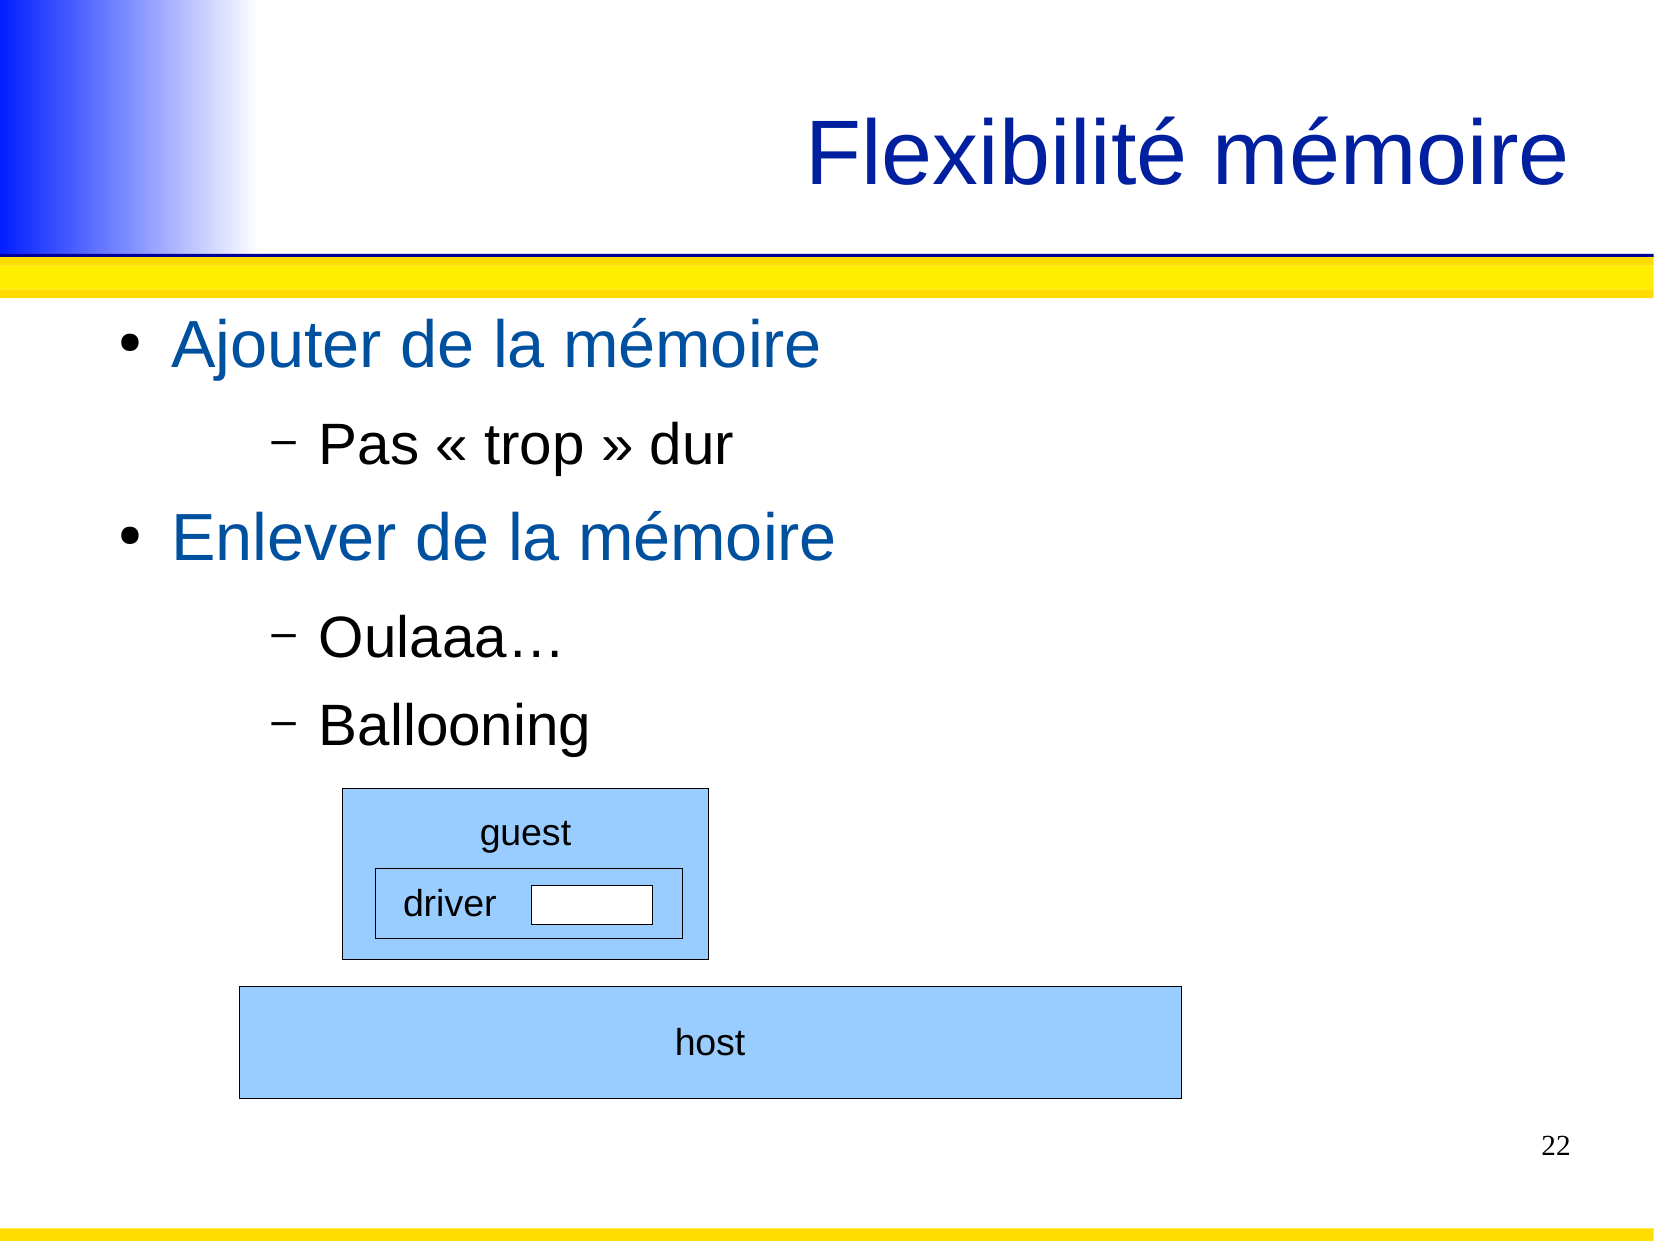

# Flexibilité mémoire
Ajouter de la mémoire
Pas « trop » dur
Enlever de la mémoire
Oulaaa…
Ballooning
guest
driver
host
22